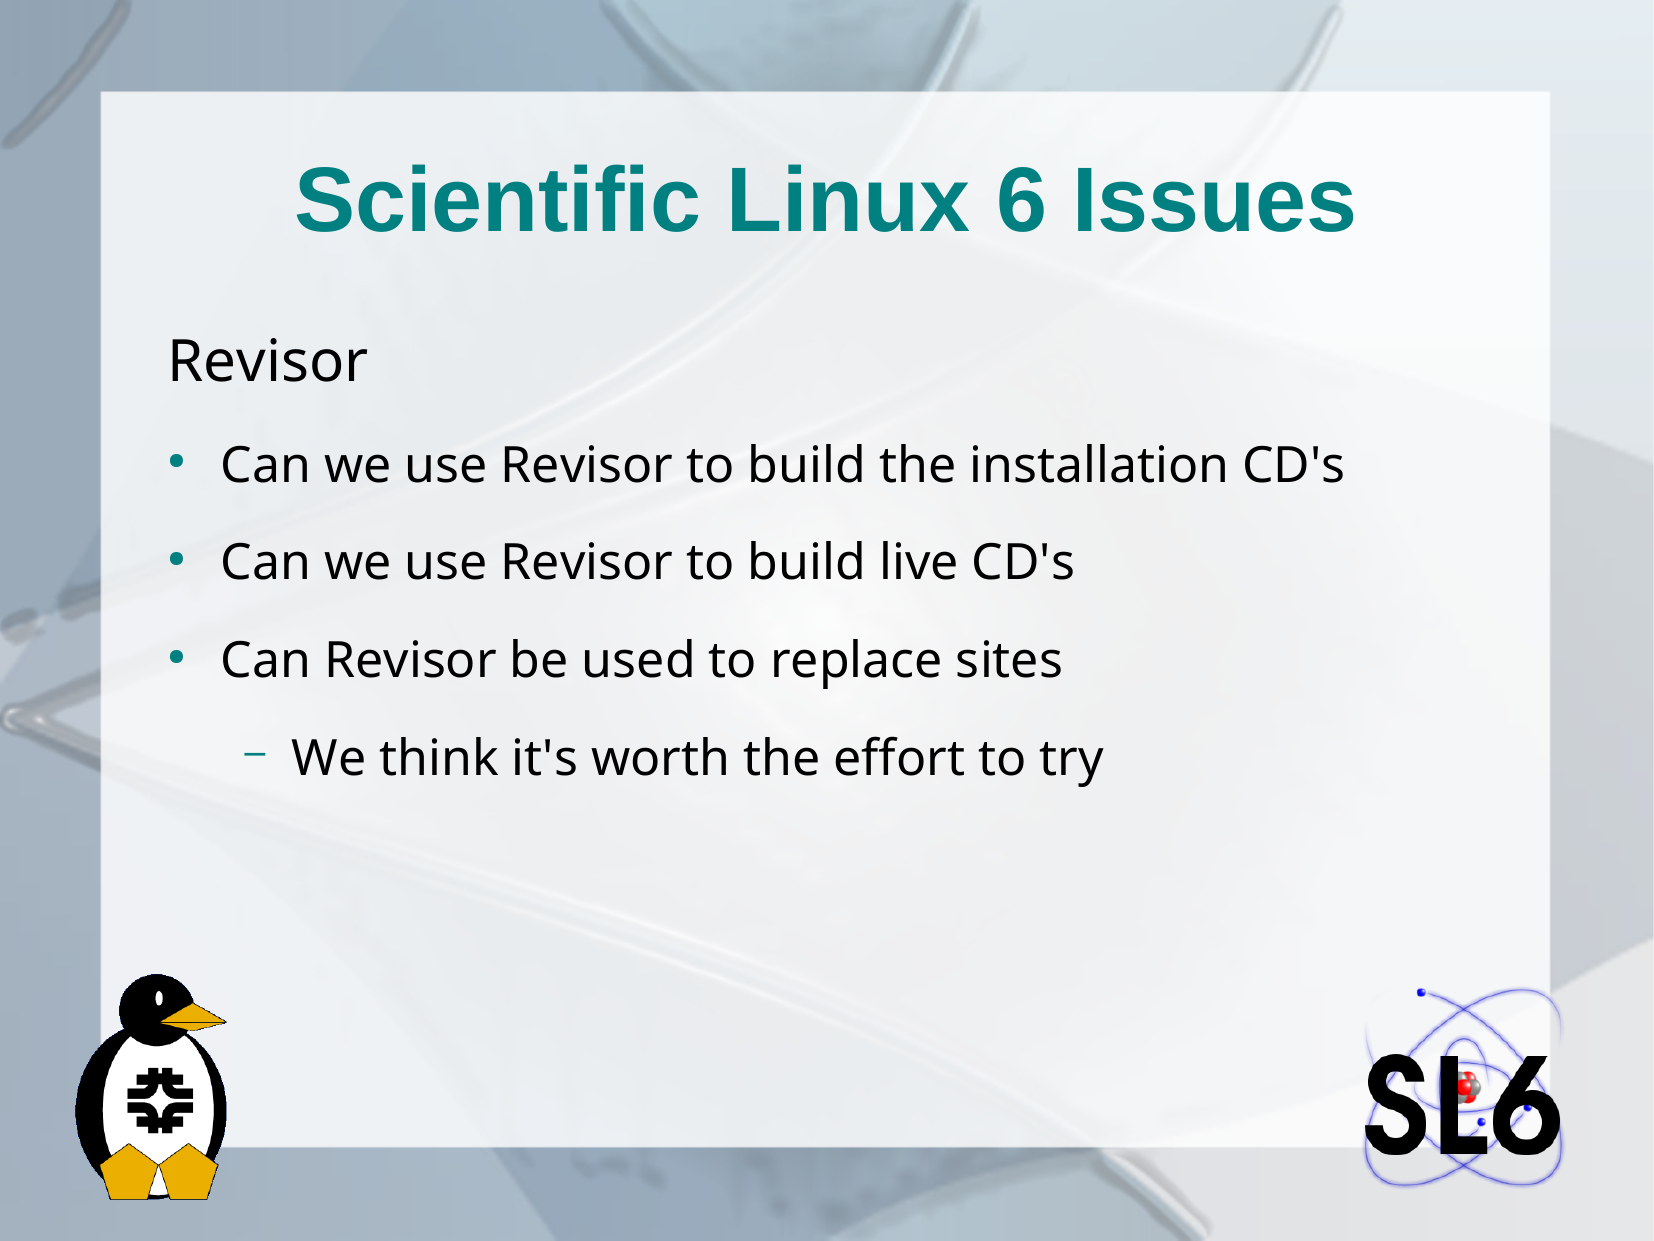

# Scientific Linux 6 Issues
Revisor
Can we use Revisor to build the installation CD's
Can we use Revisor to build live CD's
Can Revisor be used to replace sites
We think it's worth the effort to try